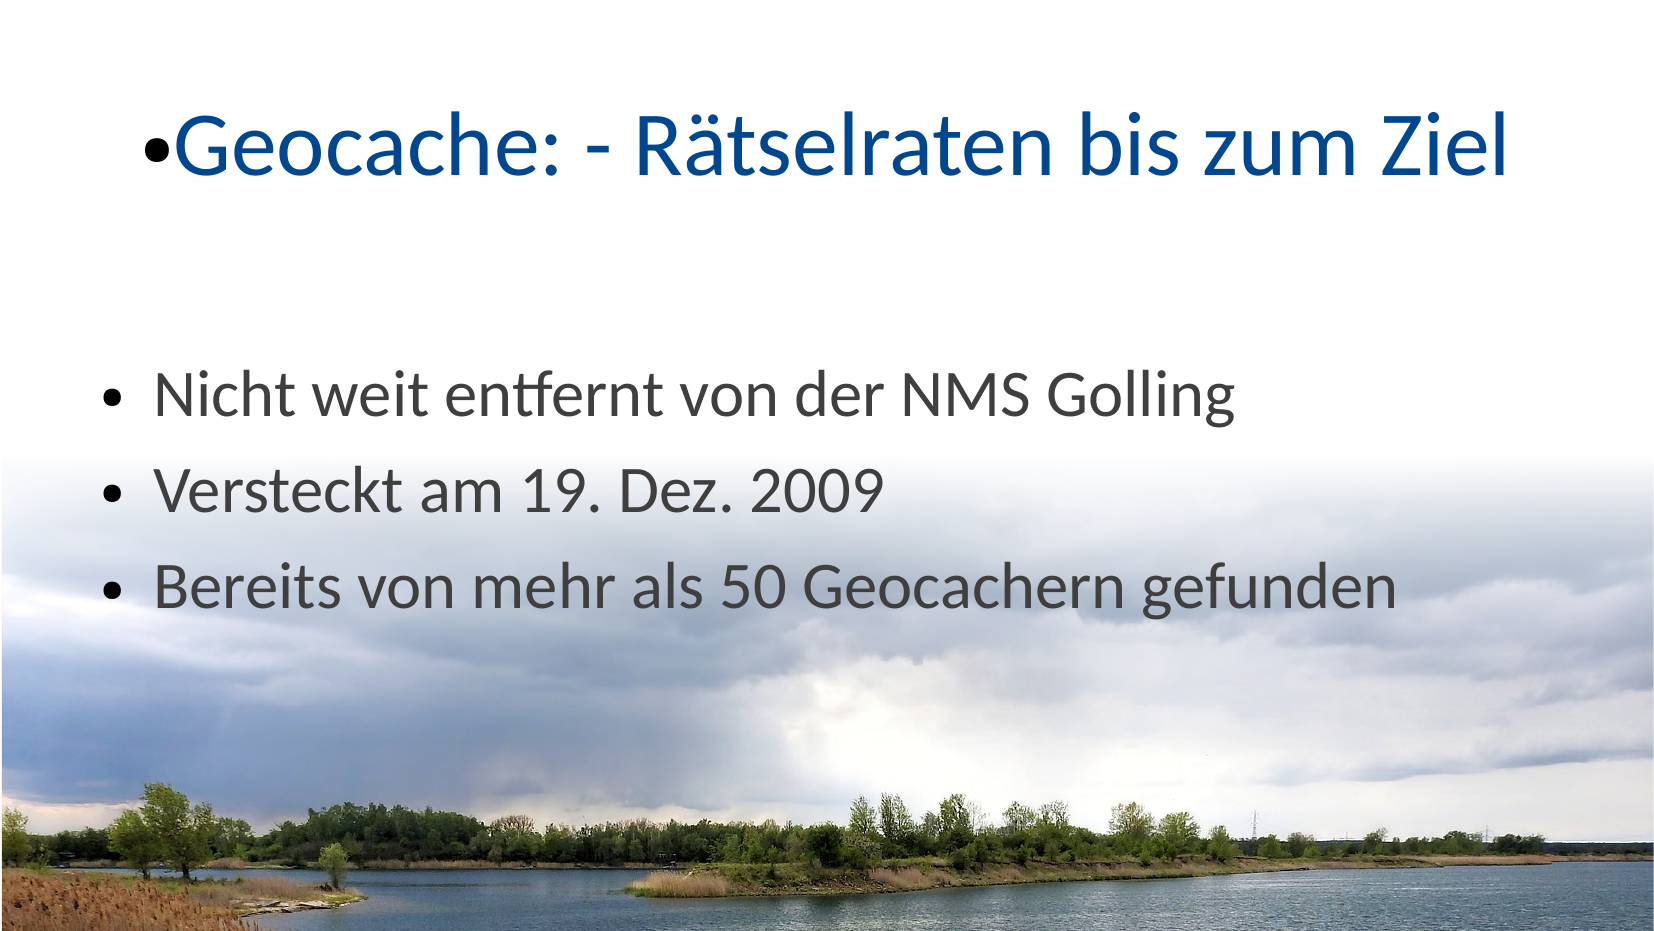

# Geocache: - Rätselraten bis zum Ziel
Nicht weit entfernt von der NMS Golling
Versteckt am 19. Dez. 2009
Bereits von mehr als 50 Geocachern gefunden